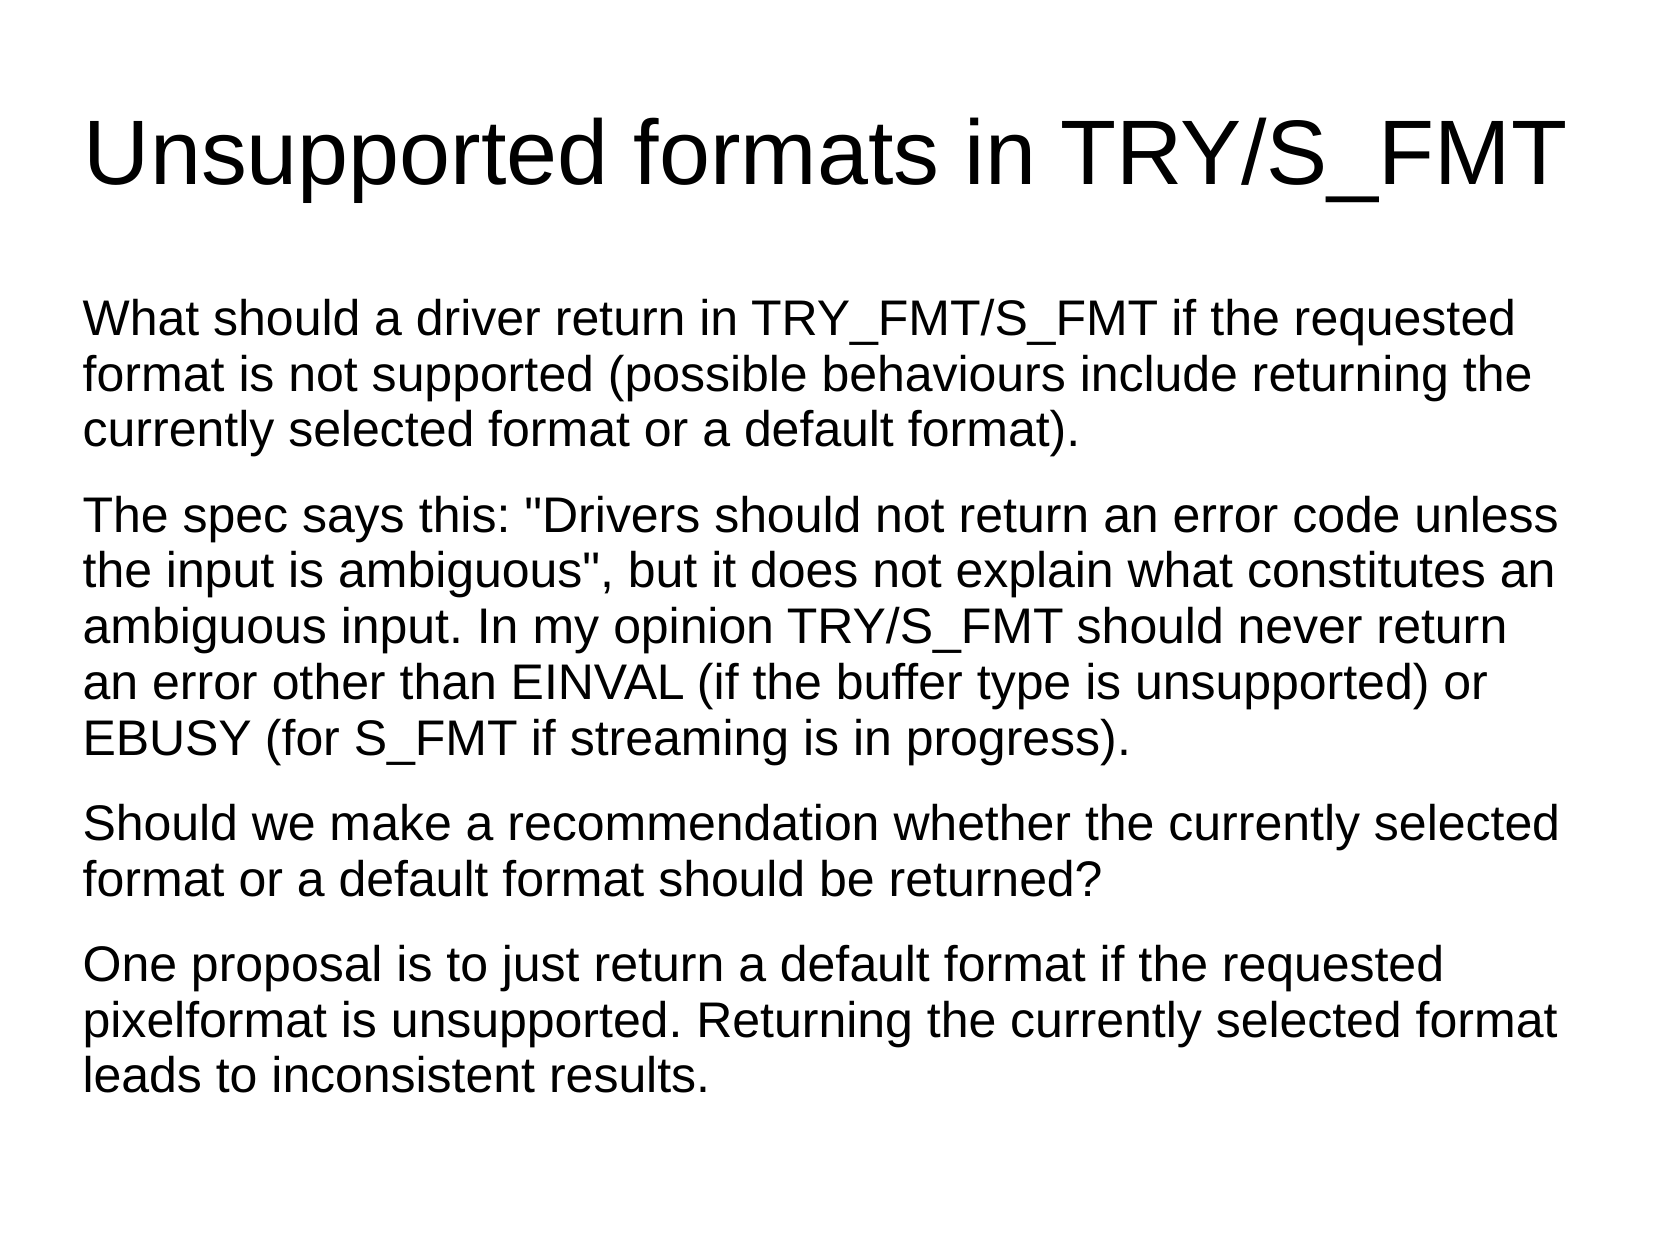

# Unsupported formats in TRY/S_FMT
What should a driver return in TRY_FMT/S_FMT if the requested format is not supported (possible behaviours include returning the currently selected format or a default format).
The spec says this: "Drivers should not return an error code unless the input is ambiguous", but it does not explain what constitutes an ambiguous input. In my opinion TRY/S_FMT should never return an error other than EINVAL (if the buffer type is unsupported) or EBUSY (for S_FMT if streaming is in progress).
Should we make a recommendation whether the currently selected format or a default format should be returned?
One proposal is to just return a default format if the requested pixelformat is unsupported. Returning the currently selected format leads to inconsistent results.